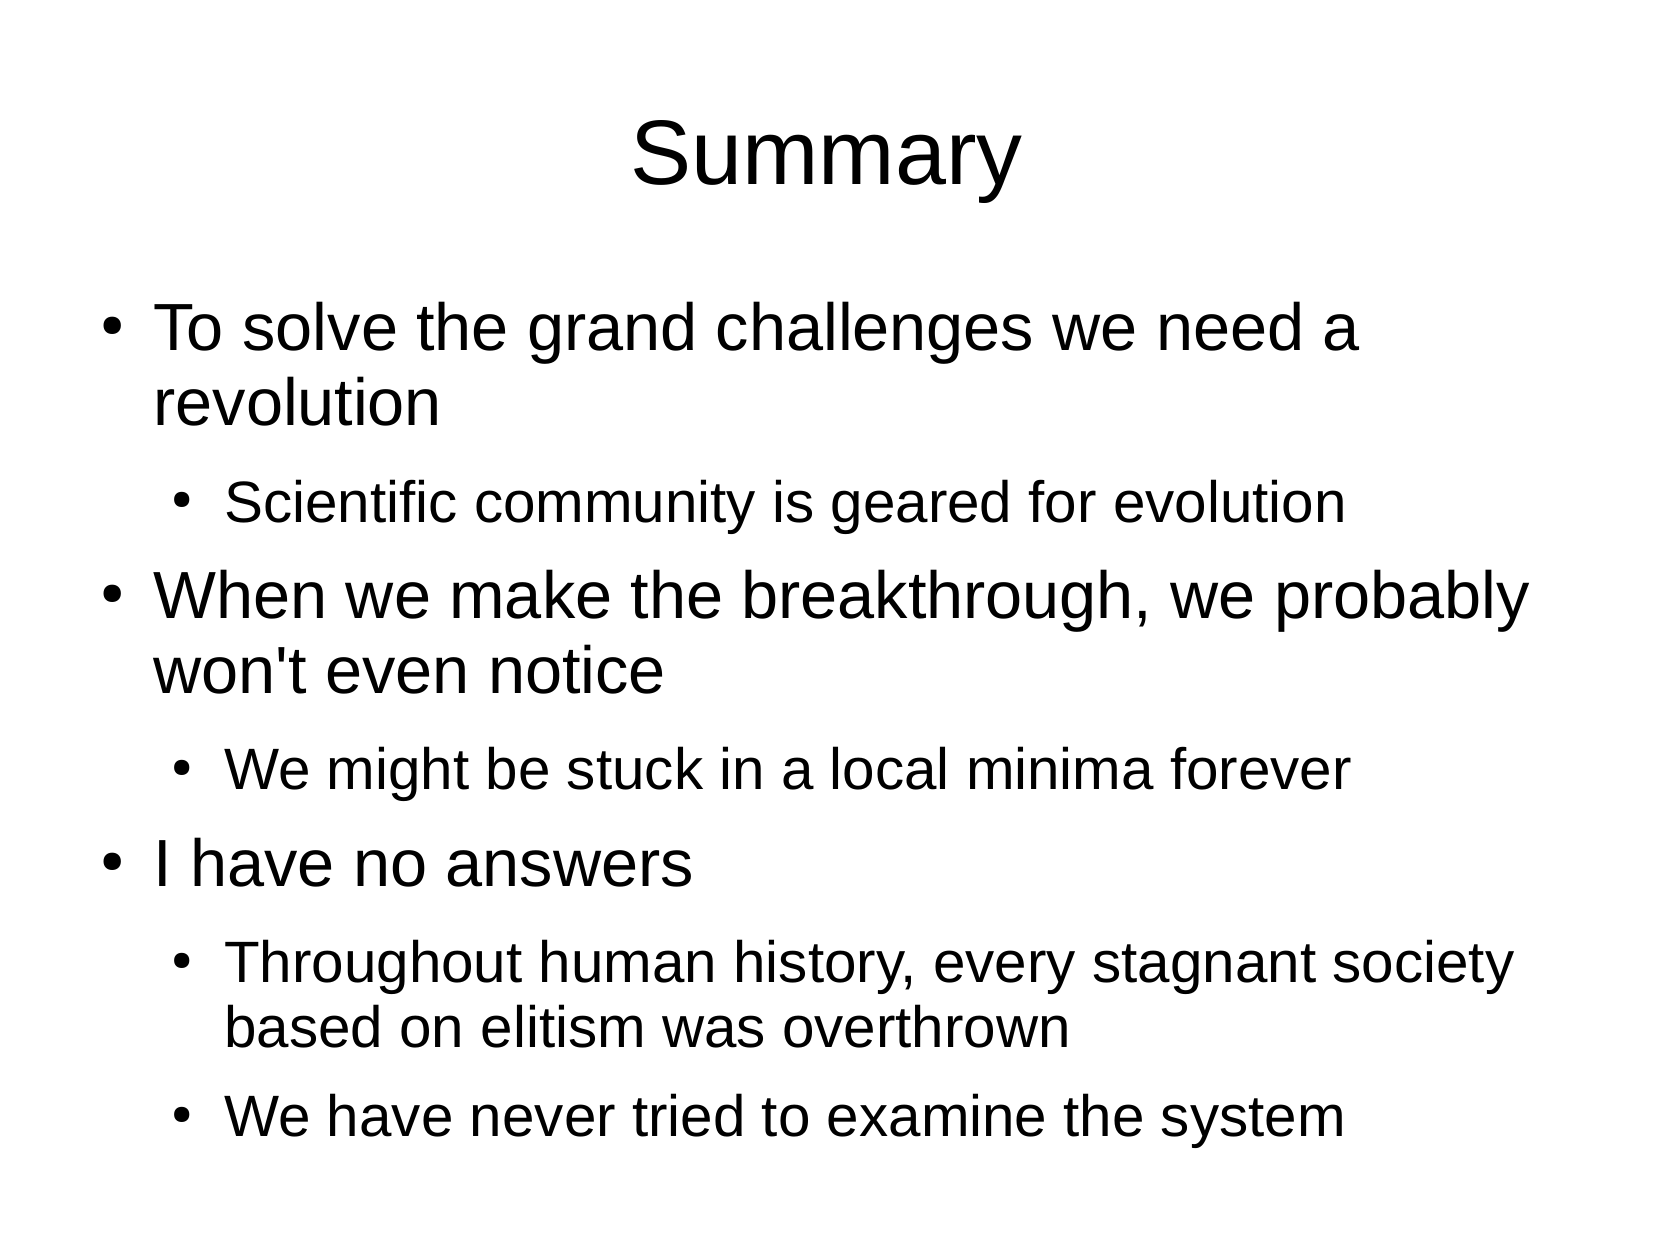

# Summary
To solve the grand challenges we need a revolution
Scientific community is geared for evolution
When we make the breakthrough, we probably won't even notice
We might be stuck in a local minima forever
I have no answers
Throughout human history, every stagnant society based on elitism was overthrown
We have never tried to examine the system